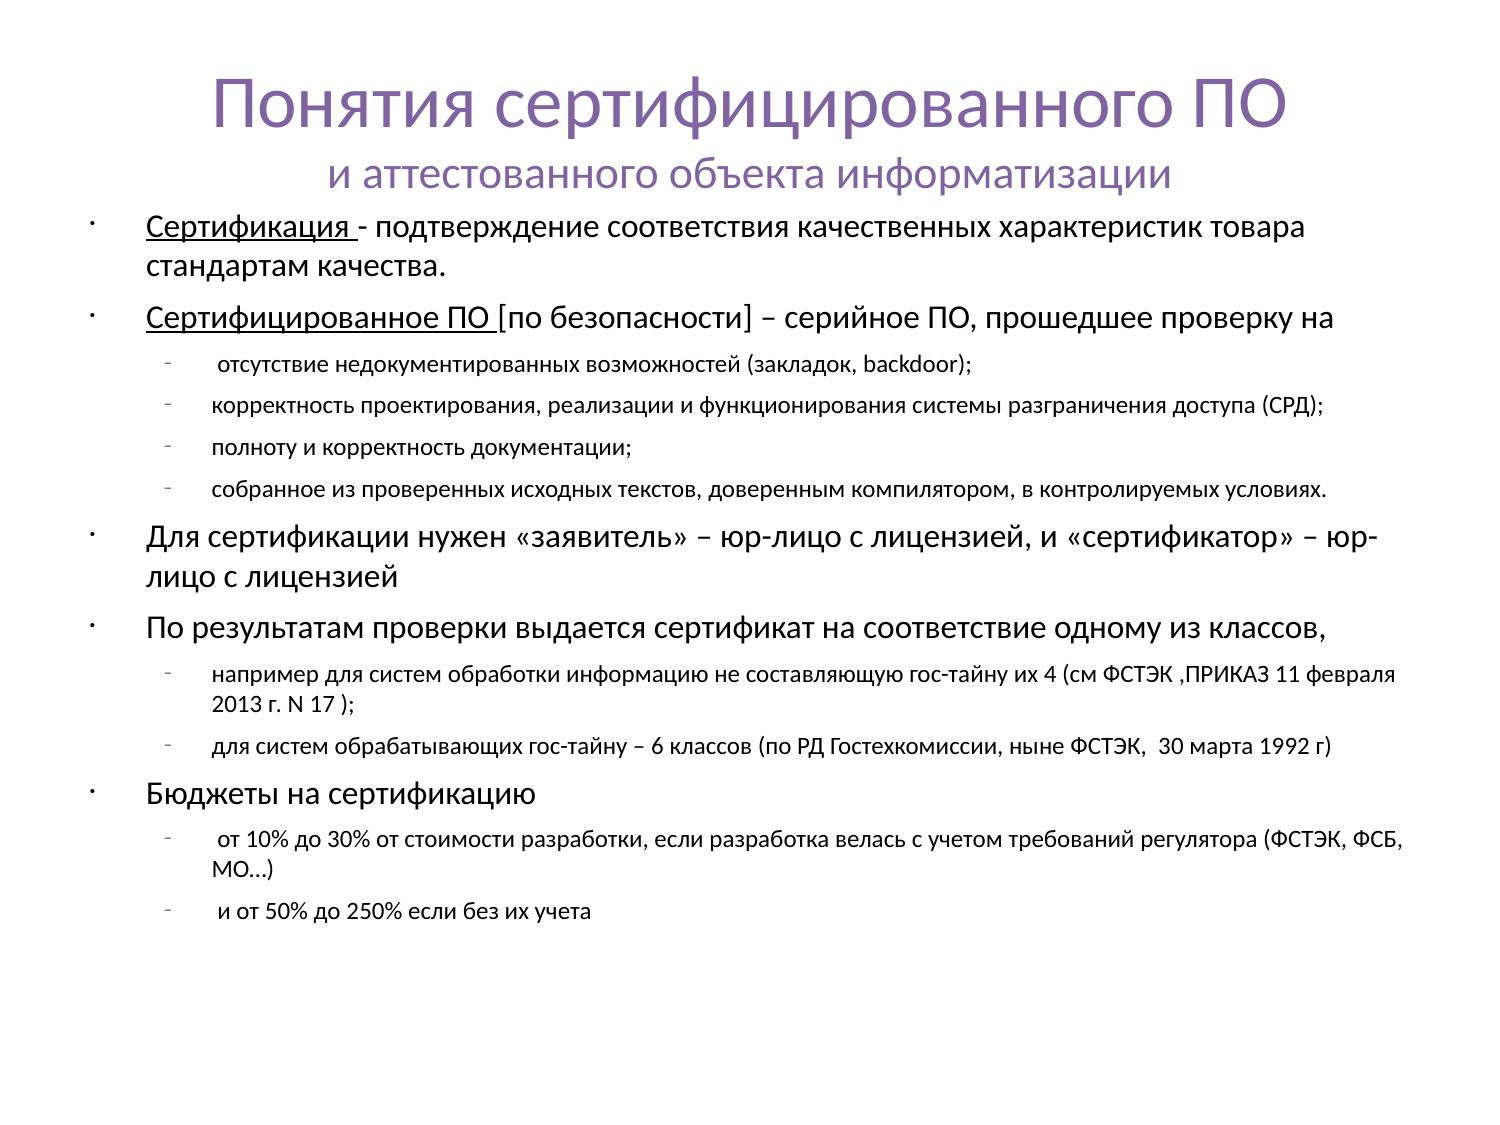

# Понятия сертифицированного ПО и аттестованного объекта информатизации
Сертификация - подтверждение соответствия качественных характеристик товара стандартам качества.
Сертифицированное ПО [по безопасности] – серийное ПО, прошедшее проверку на
 отсутствие недокументированных возможностей (закладок, backdoor);
корректность проектирования, реализации и функционирования системы разграничения доступа (СРД);
полноту и корректность документации;
собранное из проверенных исходных текстов, доверенным компилятором, в контролируемых условиях.
Для сертификации нужен «заявитель» – юр-лицо с лицензией, и «сертификатор» – юр-лицо с лицензией
По результатам проверки выдается сертификат на соответствие одному из классов,
например для систем обработки информацию не составляющую гос-тайну их 4 (см ФСТЭК ,ПРИКАЗ 11 февраля 2013 г. N 17 );
для систем обрабатывающих гос-тайну – 6 классов (по РД Гостехкомиссии, ныне ФСТЭК, 30 марта 1992 г)
Бюджеты на сертификацию
 от 10% до 30% от стоимости разработки, если разработка велась с учетом требований регулятора (ФСТЭК, ФСБ, МО…)
 и от 50% до 250% если без их учета